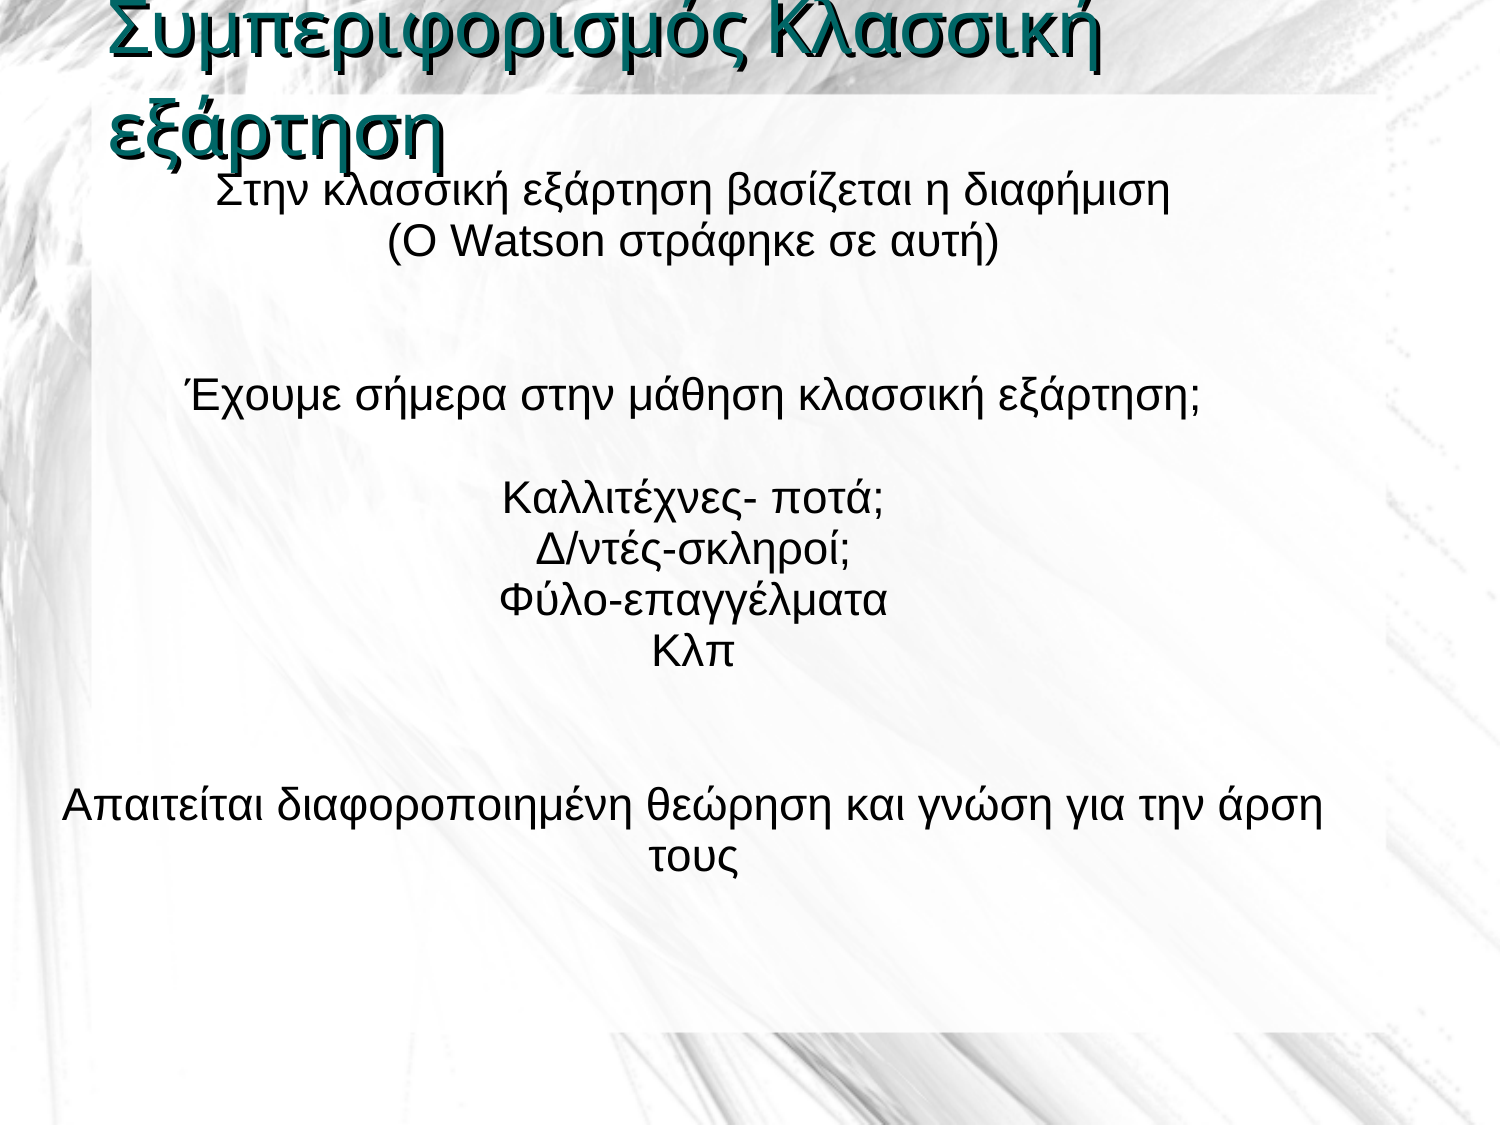

# Συμπεριφορισμός Κλασσική εξάρτηση
Στην κλασσική εξάρτηση βασίζεται η διαφήμιση
(Ο Watson στράφηκε σε αυτή)
Έχουμε σήμερα στην μάθηση κλασσική εξάρτηση;
Καλλιτέχνες- ποτά;
Δ/ντές-σκληροί;
Φύλο-επαγγέλματα
Κλπ
Απαιτείται διαφοροποιημένη θεώρηση και γνώση για την άρση τους